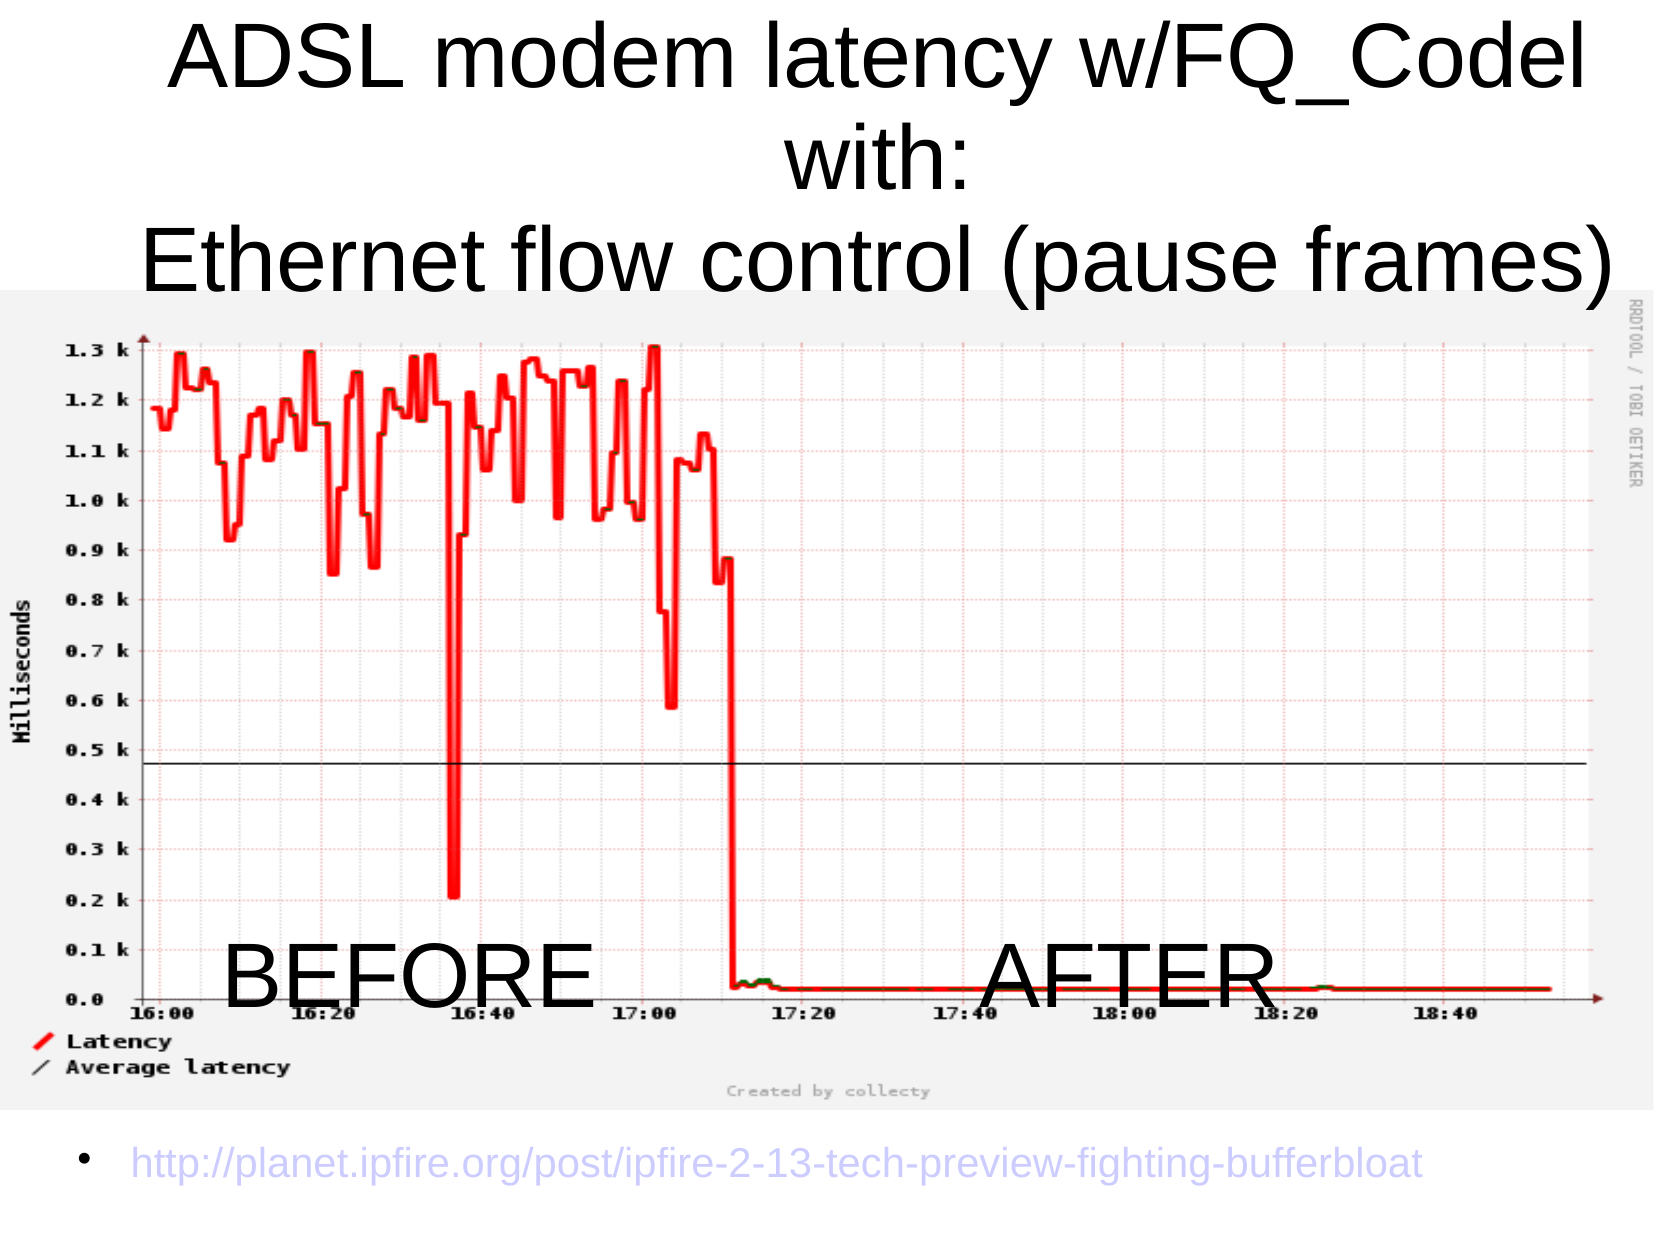

# ADSL modem latency w/FQ_Codel with: Ethernet flow control (pause frames) BEFORE AFTER
http://planet.ipfire.org/post/ipfire-2-13-tech-preview-fighting-bufferbloat